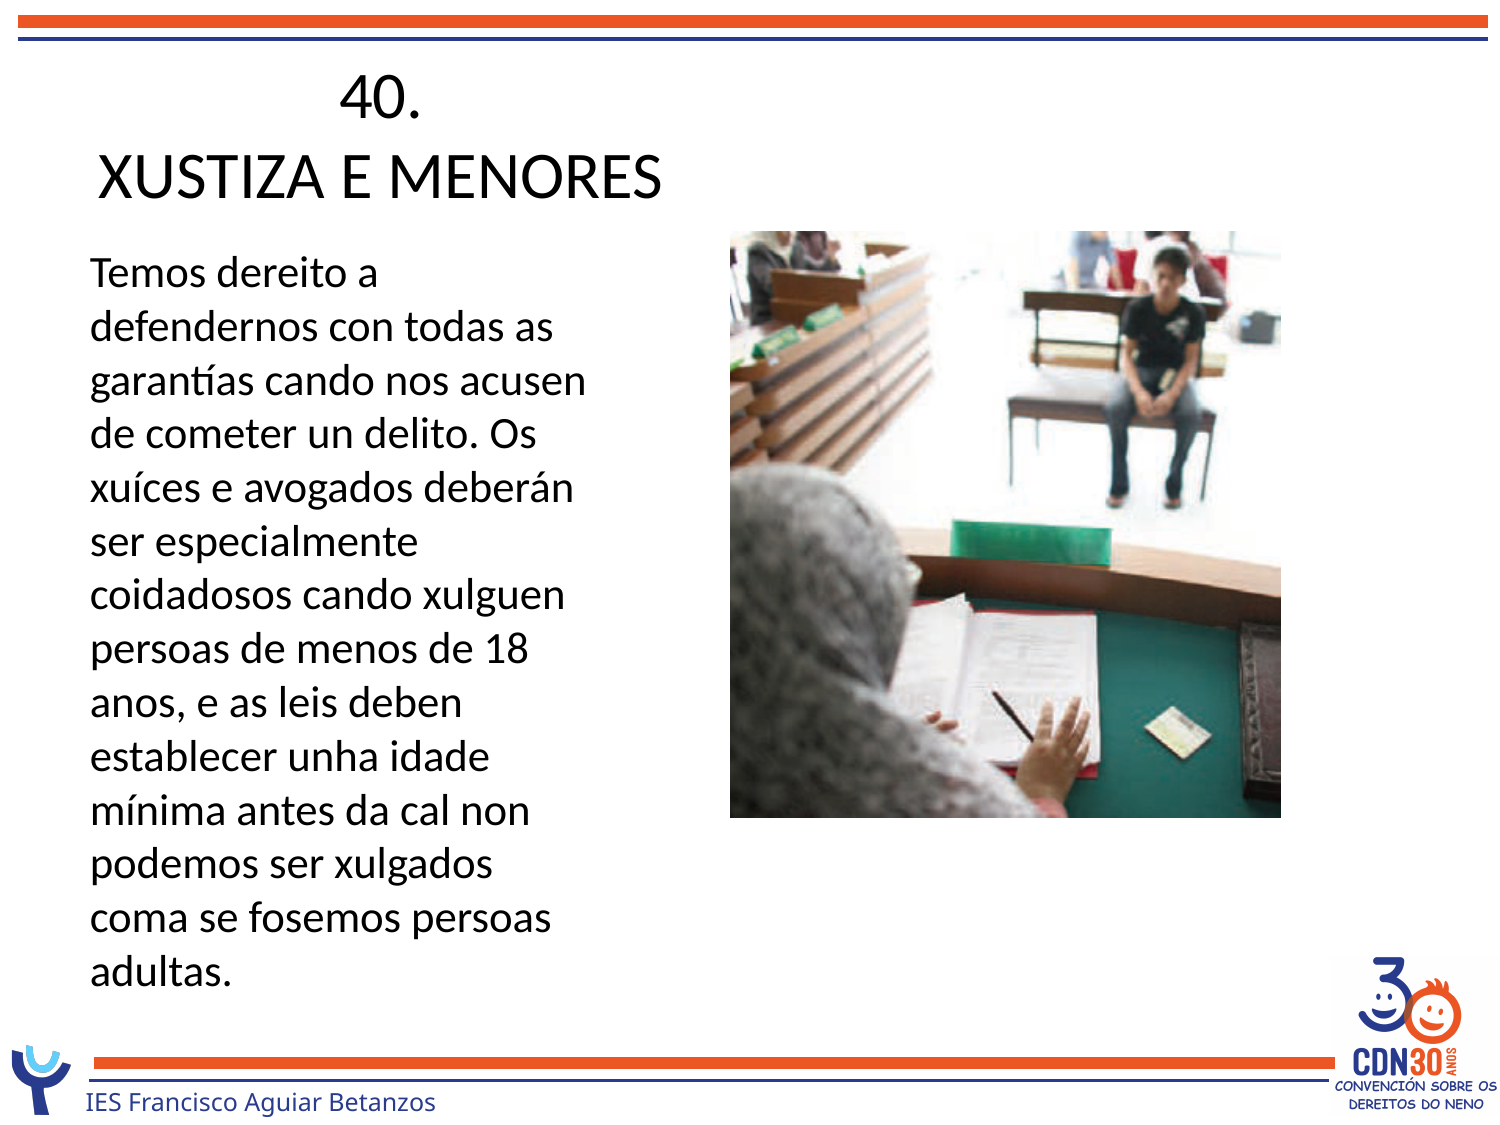

# 40. XUSTIZA E MENORES
Temos dereito a defendernos con todas as garantías cando nos acusen de cometer un delito. Os xuíces e avogados deberán ser especialmente coidadosos cando xulguen persoas de menos de 18 anos, e as leis deben establecer unha idade mínima antes da cal non podemos ser xulgados coma se fosemos persoas adultas.